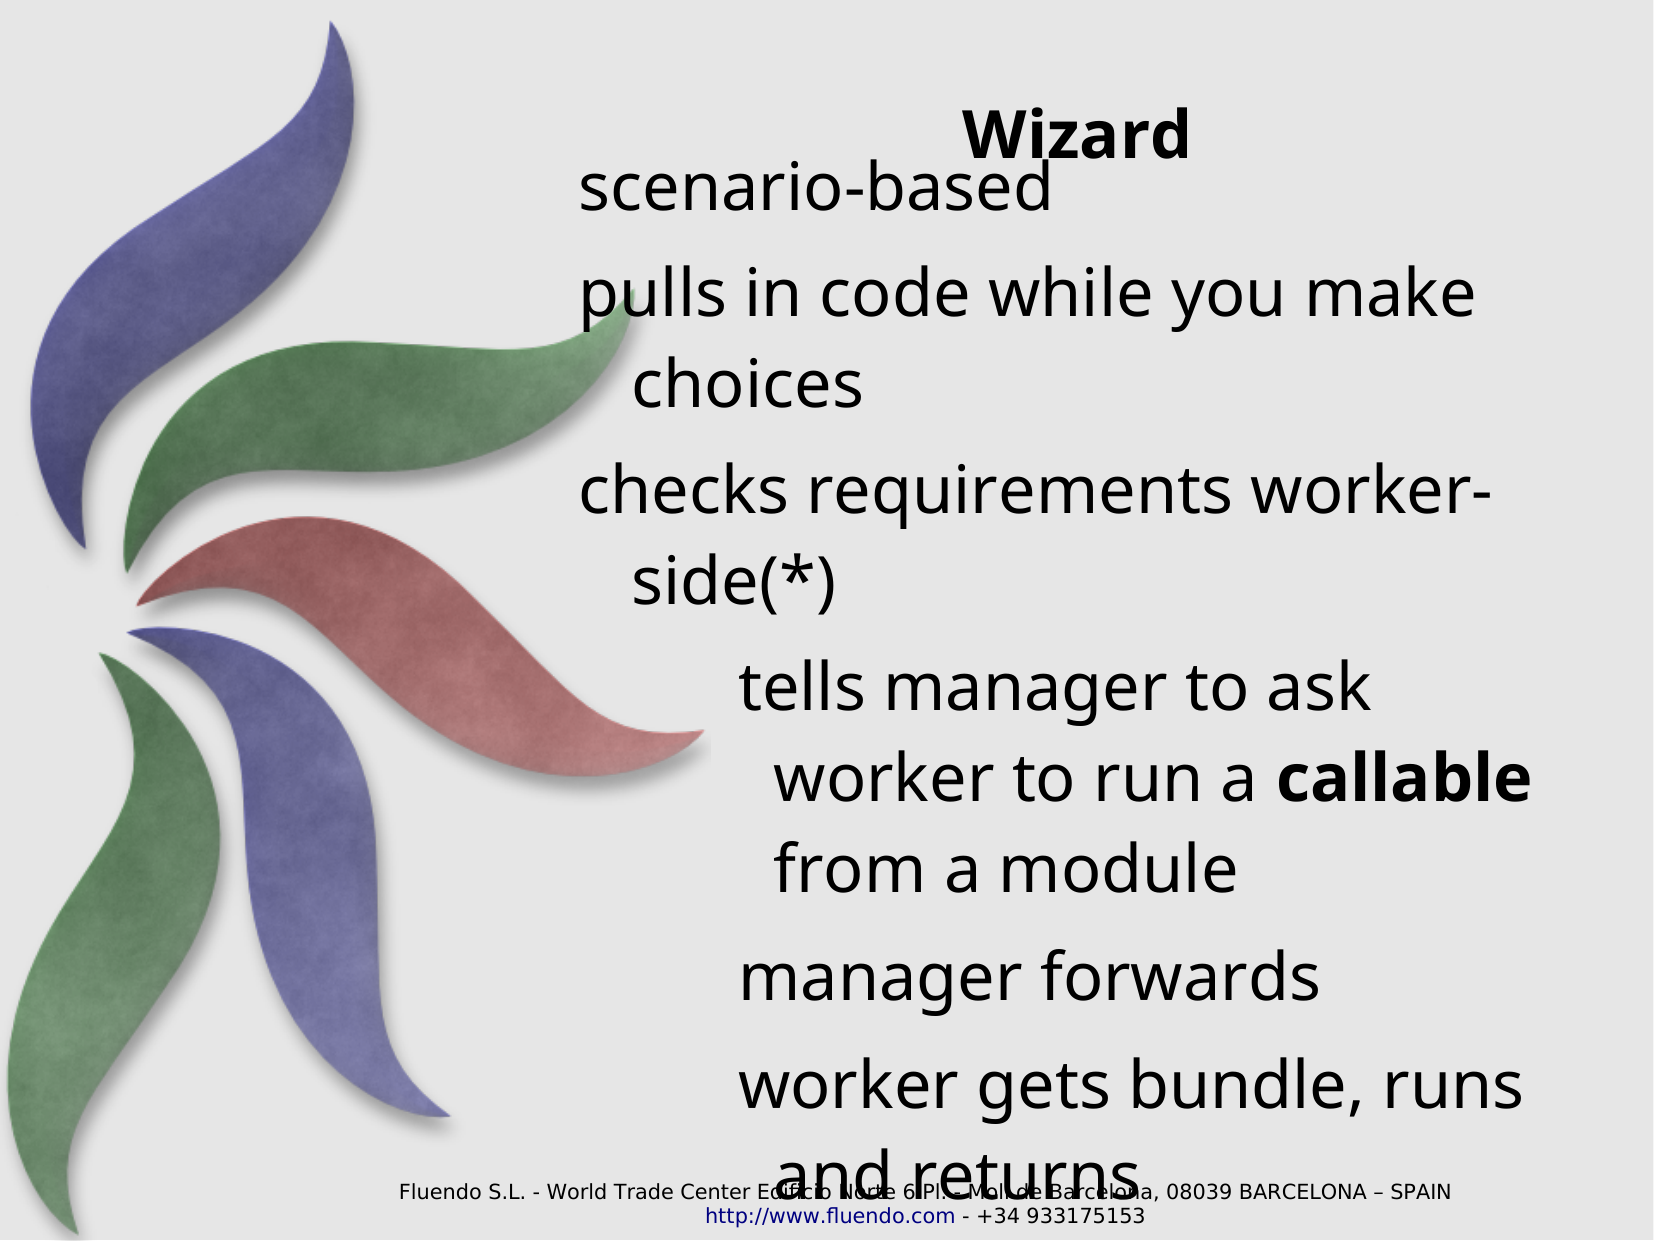

# Wizard
scenario-based
pulls in code while you make choices
checks requirements worker-side(*)
tells manager to ask worker to run a callable from a module
manager forwards
worker gets bundle, runs and returns